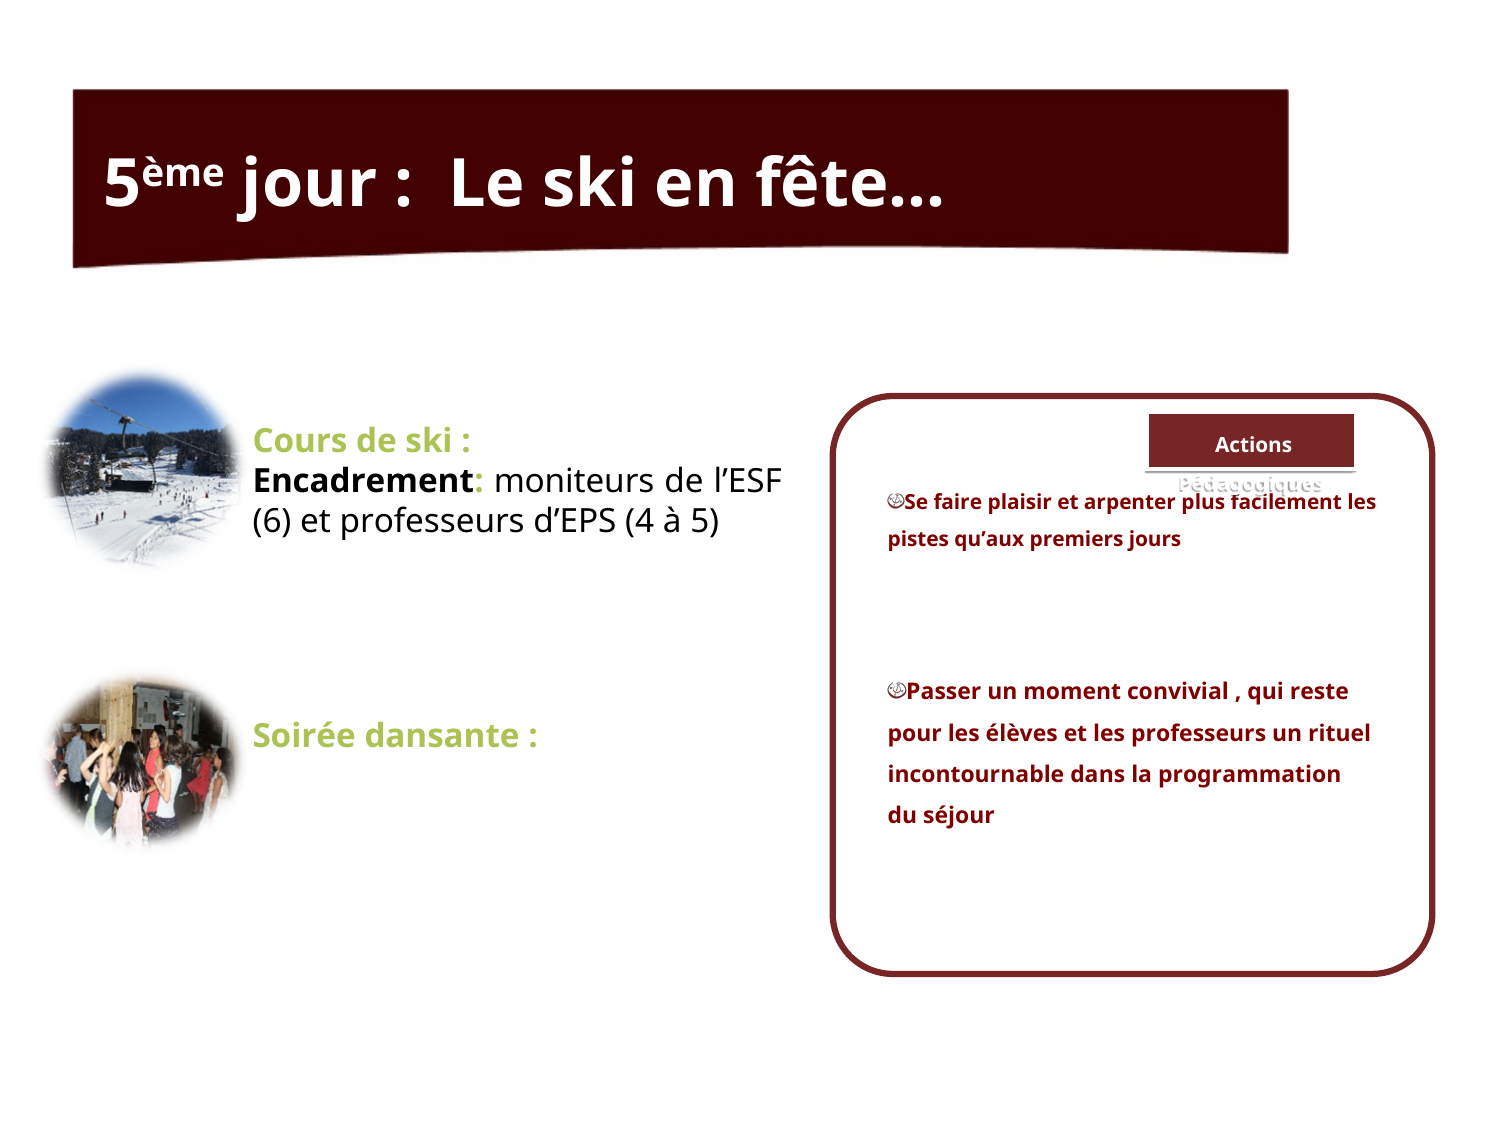

5ème jour : Le ski en fête…
Se faire plaisir et arpenter plus facilement les pistes qu’aux premiers jours
Passer un moment convivial , qui reste pour les élèves et les professeurs un rituel incontournable dans la programmation du séjour
Cours de ski :
Encadrement: moniteurs de l’ESF (6) et professeurs d’EPS (4 à 5)
Soirée dansante :
 Actions Pédagogiques